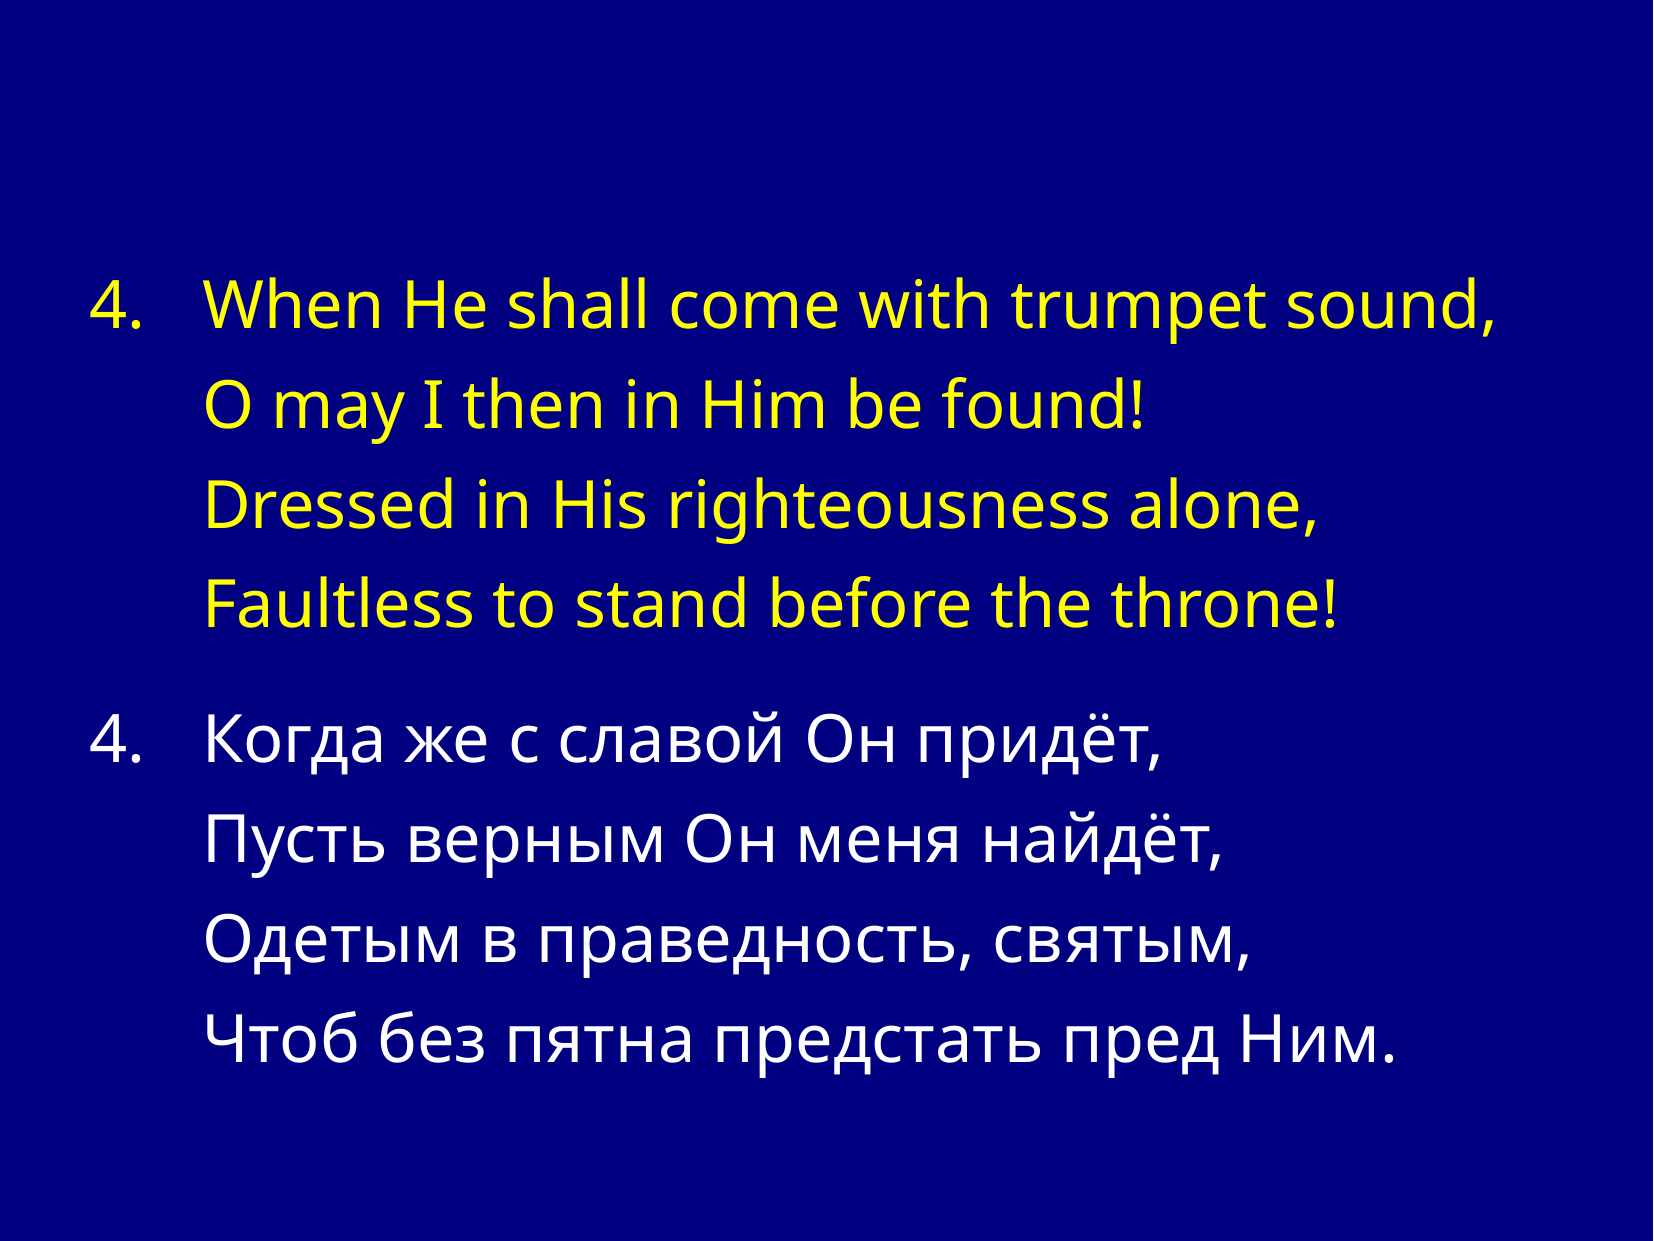

4.	When He shall come with trumpet sound,
	O may I then in Him be found!
	Dressed in His righteousness alone,
	Faultless to stand before the throne!
4.	Когда же с славой Он придёт,
	Пусть верным Он меня найдёт,
	Одетым в праведность, святым,
	Чтоб без пятна предстать пред Ним.